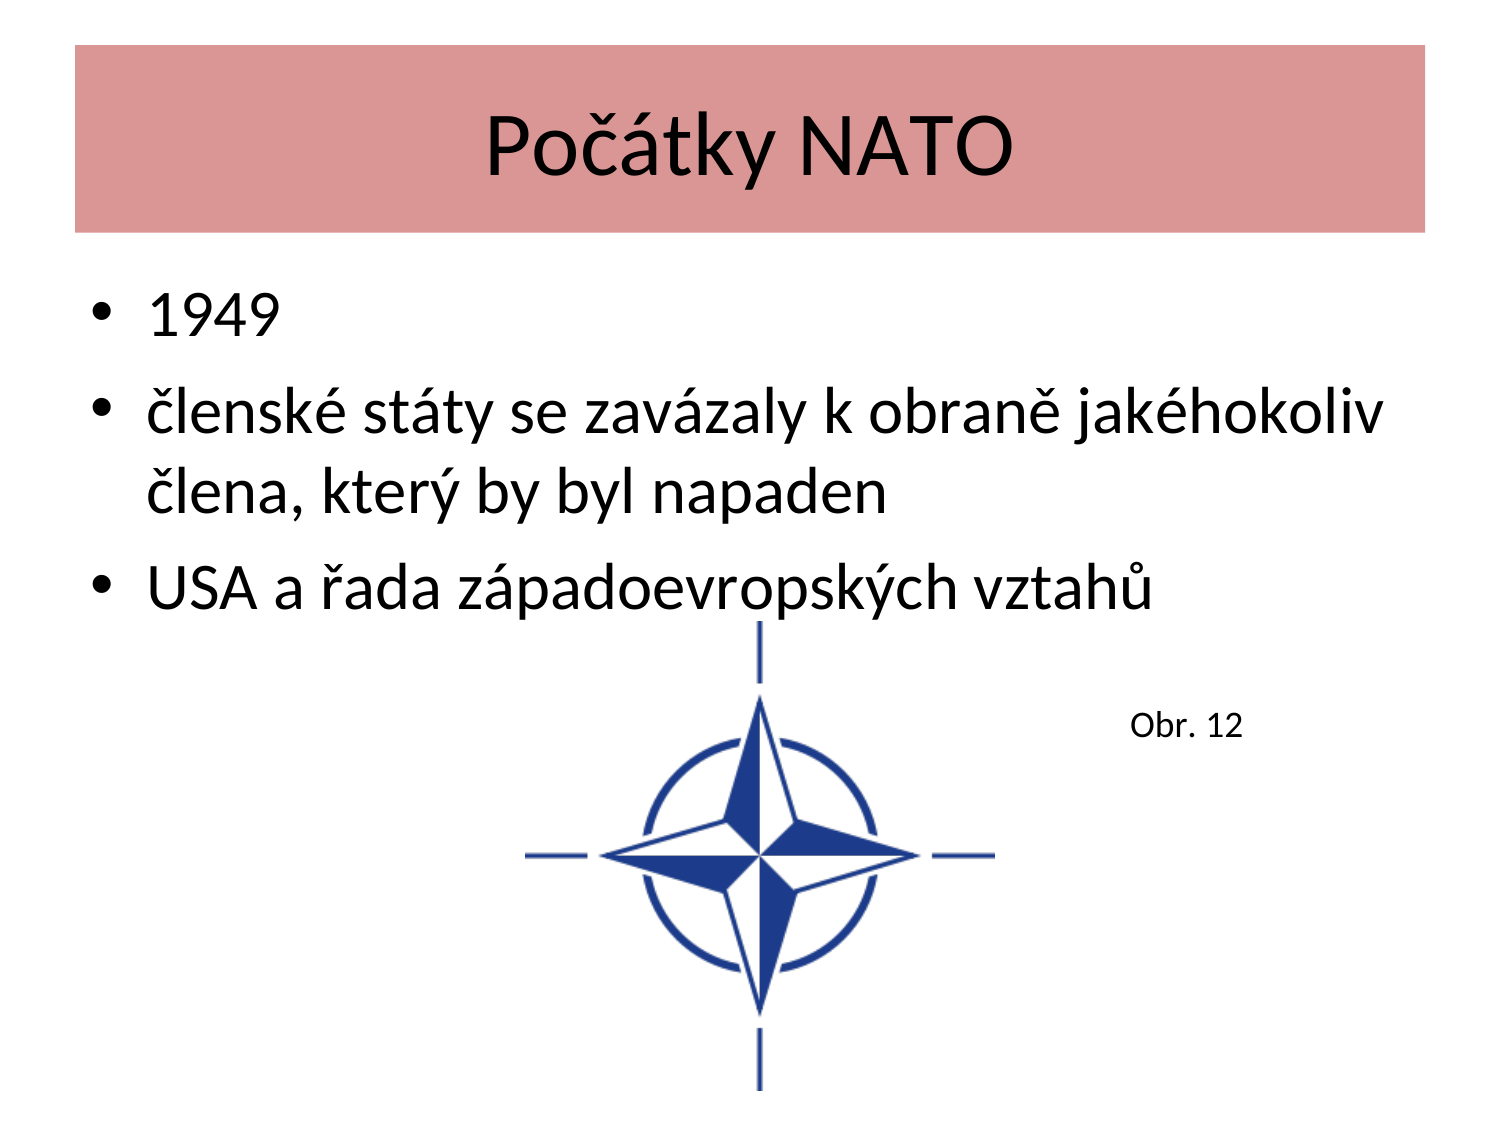

# Počátky NATO
1949
členské státy se zavázaly k obraně jakéhokoliv člena, který by byl napaden
USA a řada západoevropských vztahů
Obr. 12